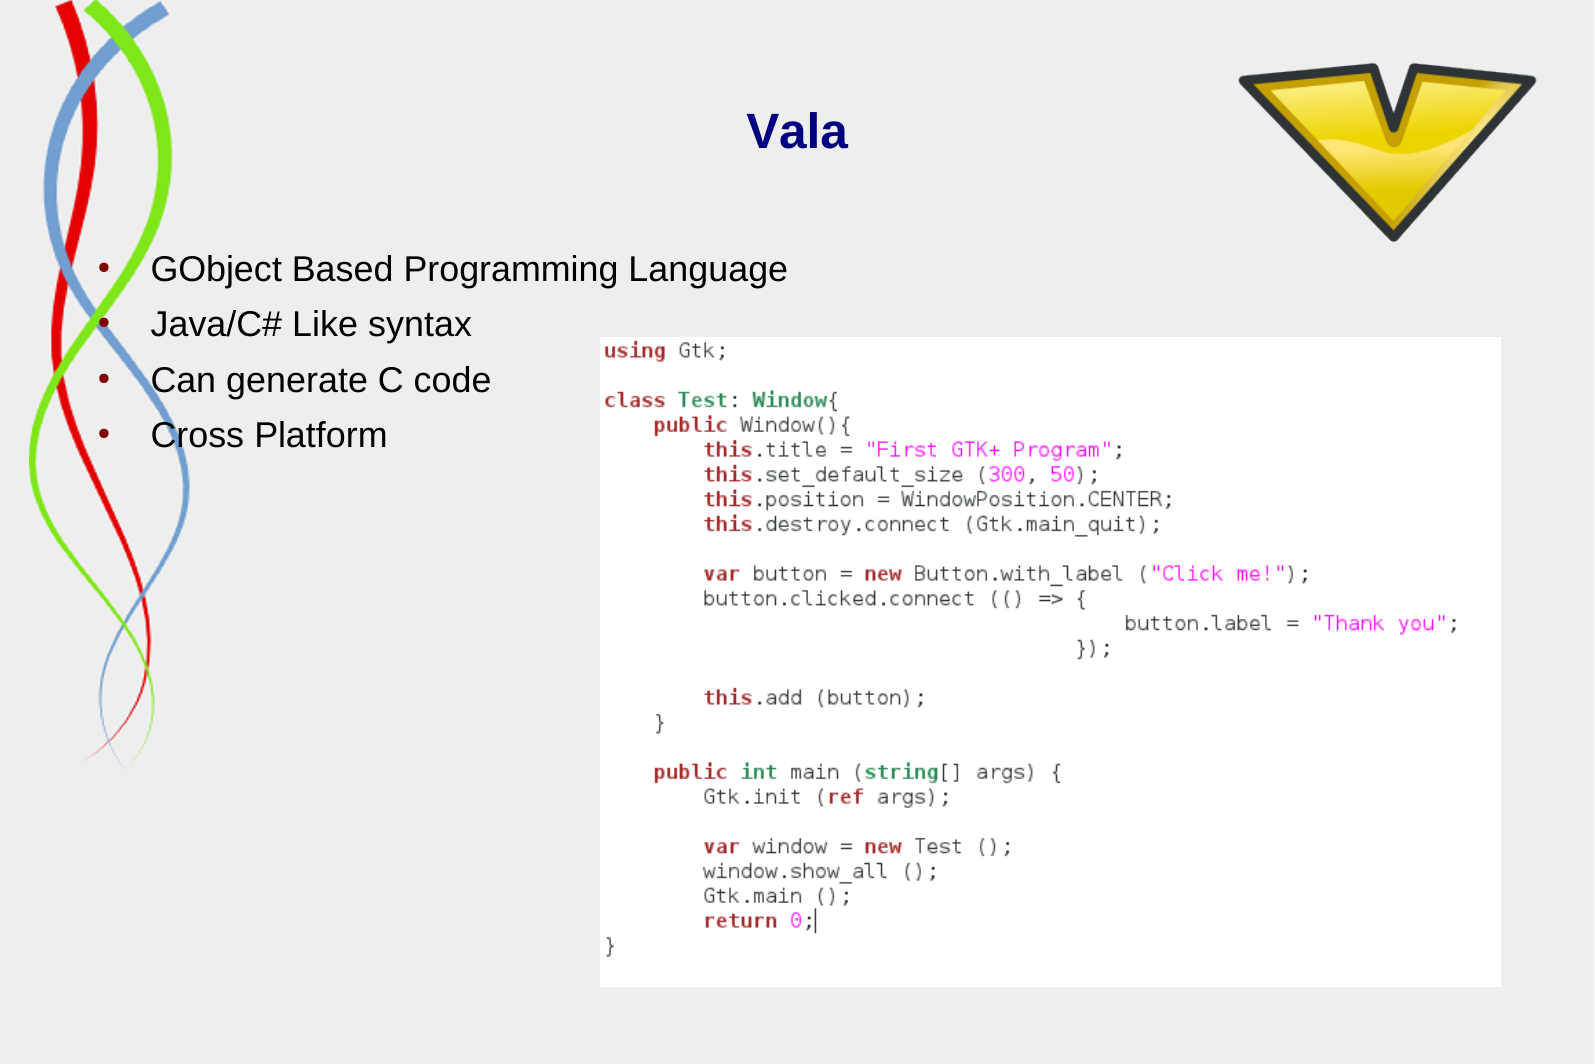

# Vala
GObject Based Programming Language
Java/C# Like syntax
Can generate C code
Cross Platform